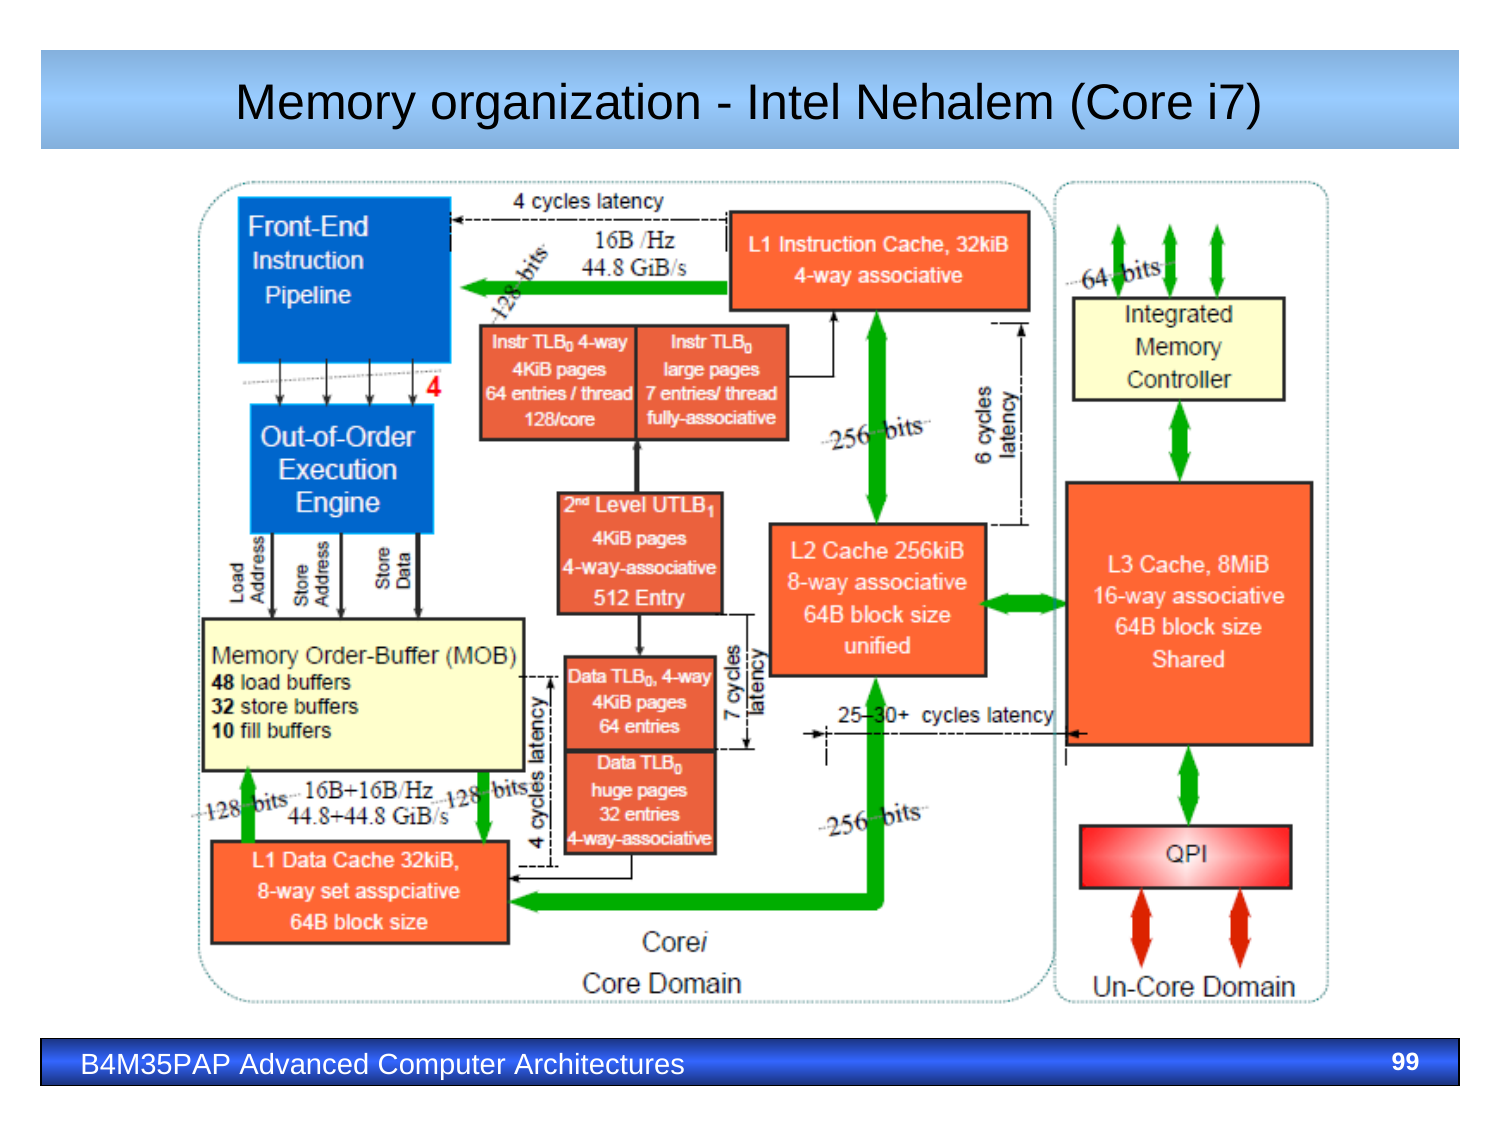

# Memory organization - Intel Nehalem (Core i7)